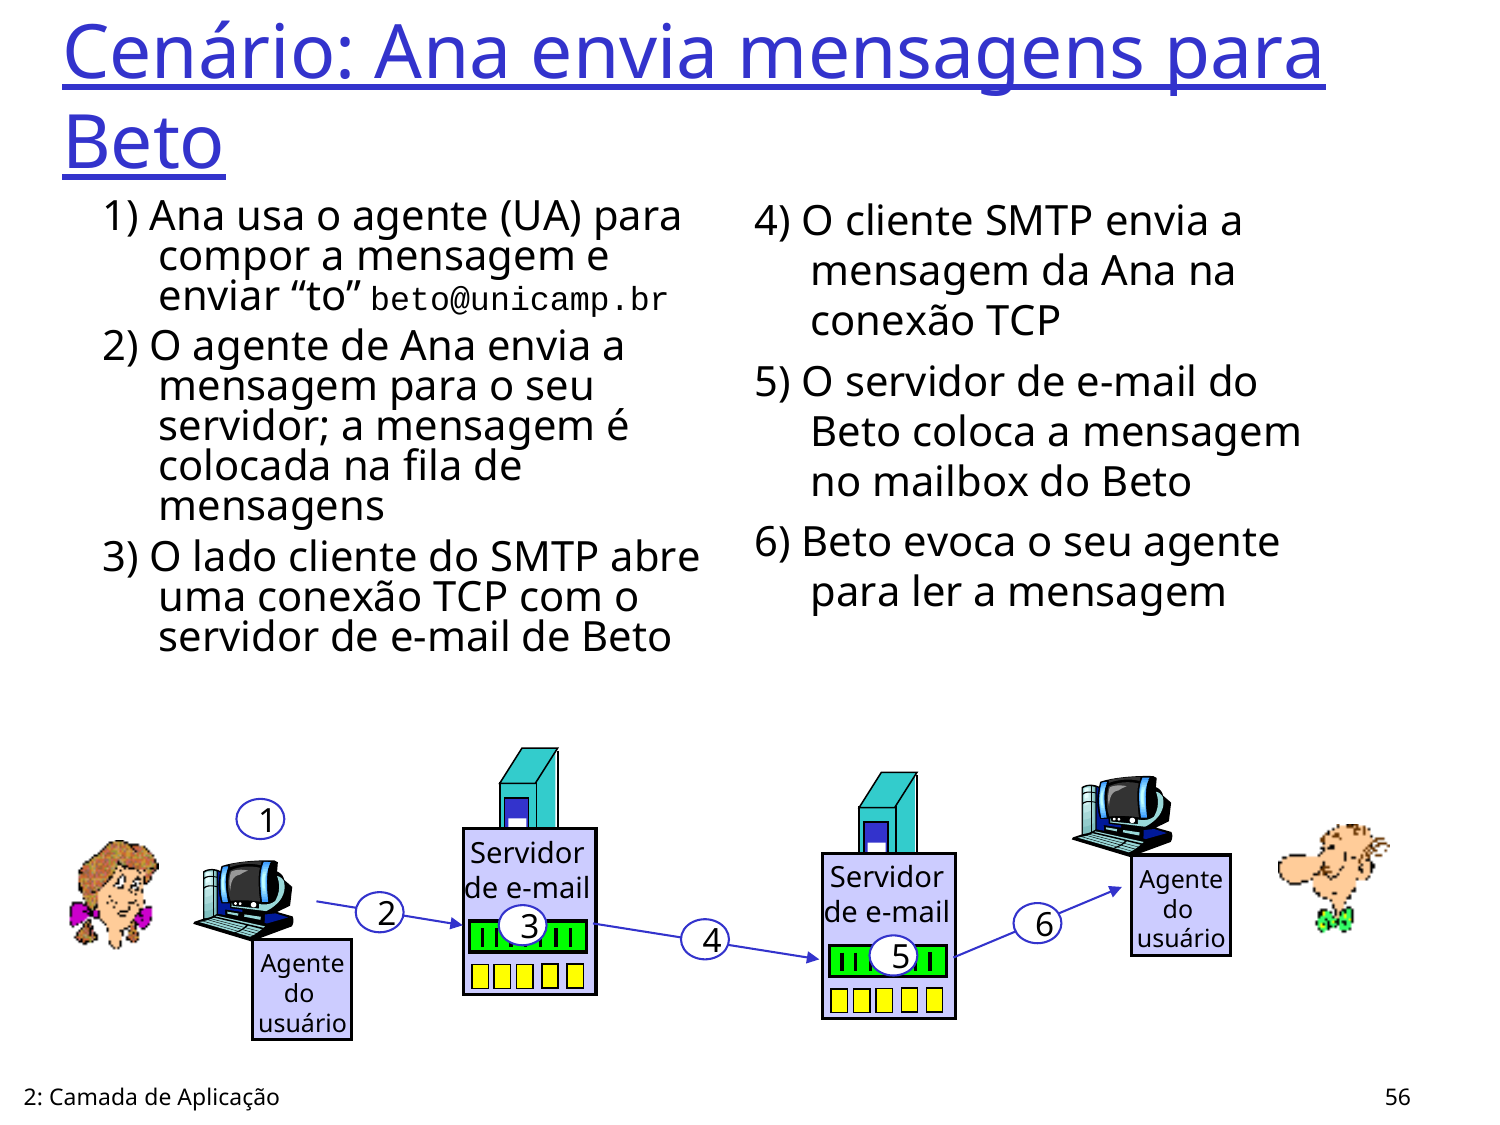

# Cenário: Ana envia mensagens para Beto
4) O cliente SMTP envia a mensagem da Ana na conexão TCP
5) O servidor de e-mail do Beto coloca a mensagem no mailbox do Beto
6) Beto evoca o seu agente para ler a mensagem
1) Ana usa o agente (UA) para compor a mensagem e enviar “to” beto@unicamp.br
2) O agente de Ana envia a mensagem para o seu servidor; a mensagem é colocada na fila de mensagens
3) O lado cliente do SMTP abre uma conexão TCP com o servidor de e-mail de Beto
Servidor
de e-mail
Servidor
de e-mail
Agente
do
usuário
1
Agente
do
usuário
2
6
3
4
5
56